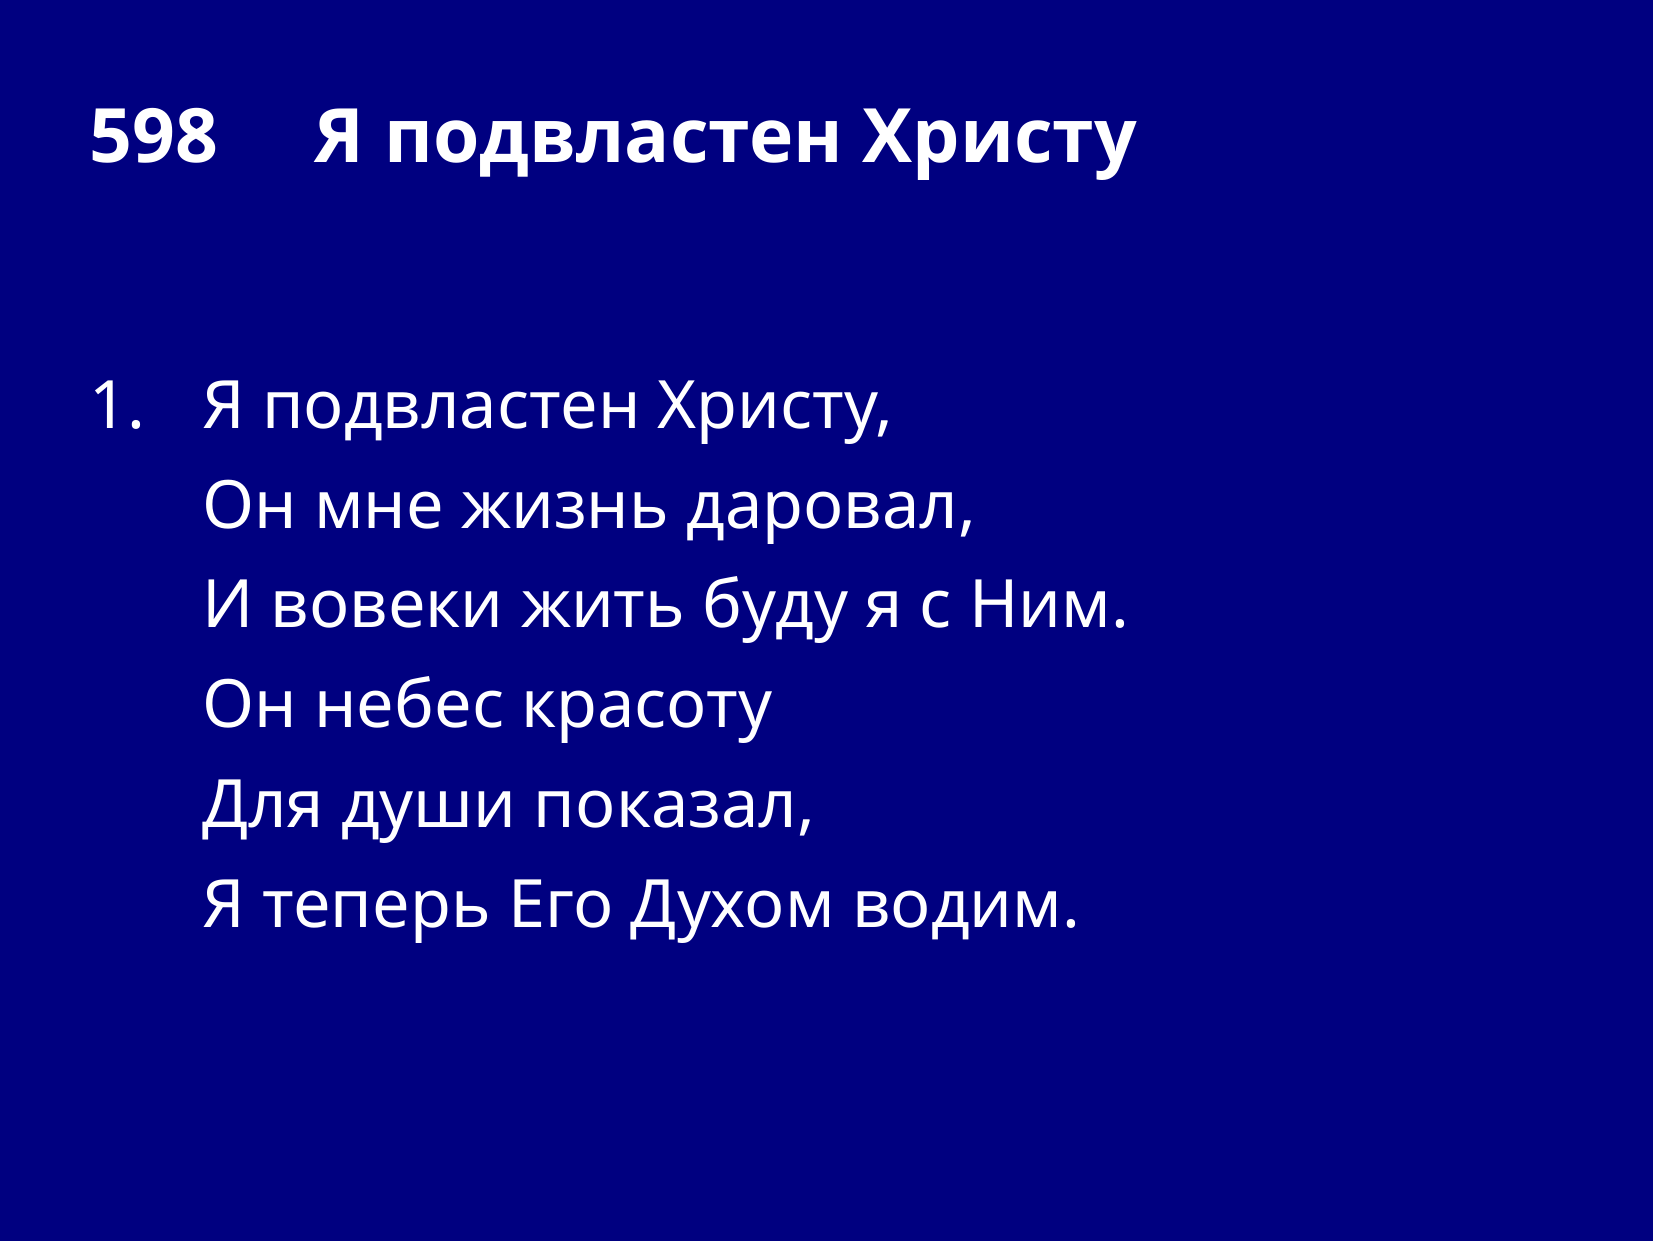

598	Я подвластен Христу
1.	Я подвластен Христу,
	Он мне жизнь даровал,
	И вовеки жить буду я с Ним.
	Он небес красоту
	Для души показал,
	Я теперь Его Духом водим.